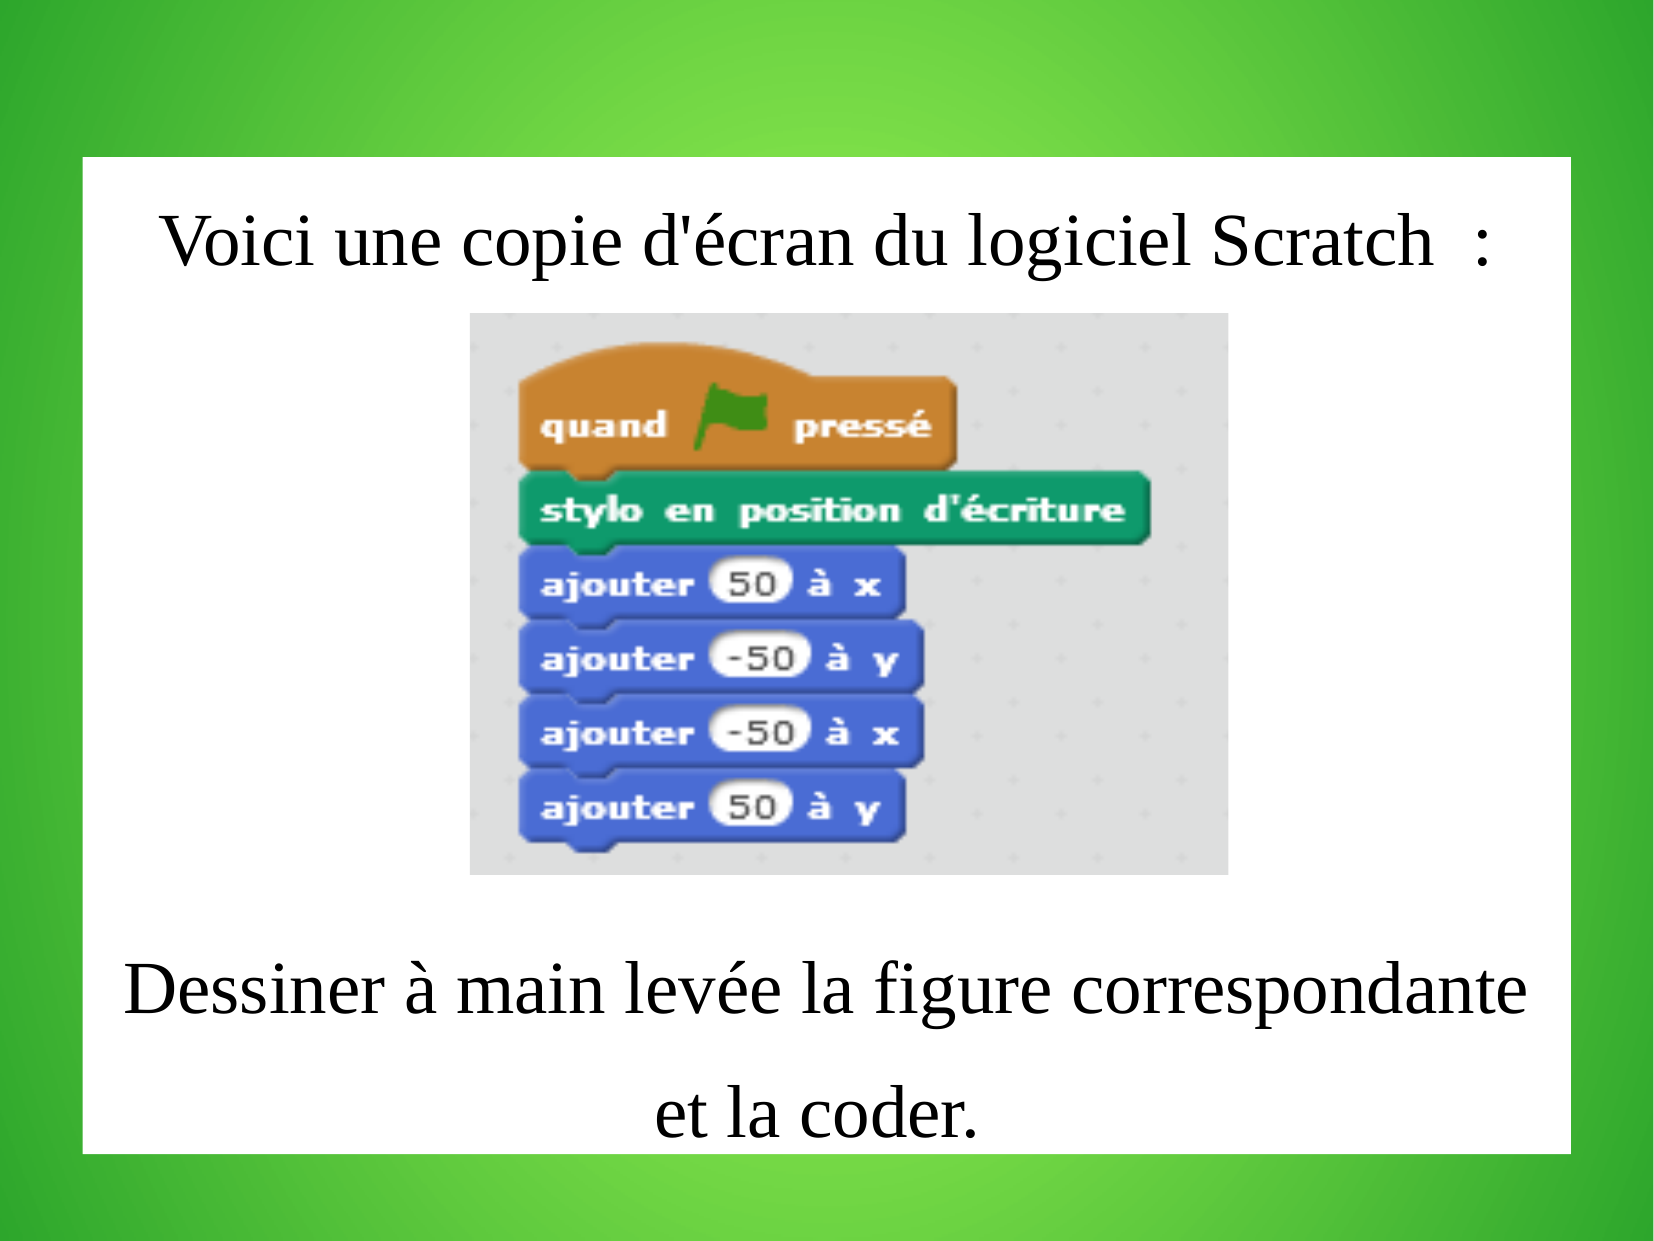

# Voici une copie d'écran du logiciel Scratch  :
Dessiner à main levée la figure correspondante
et la coder.